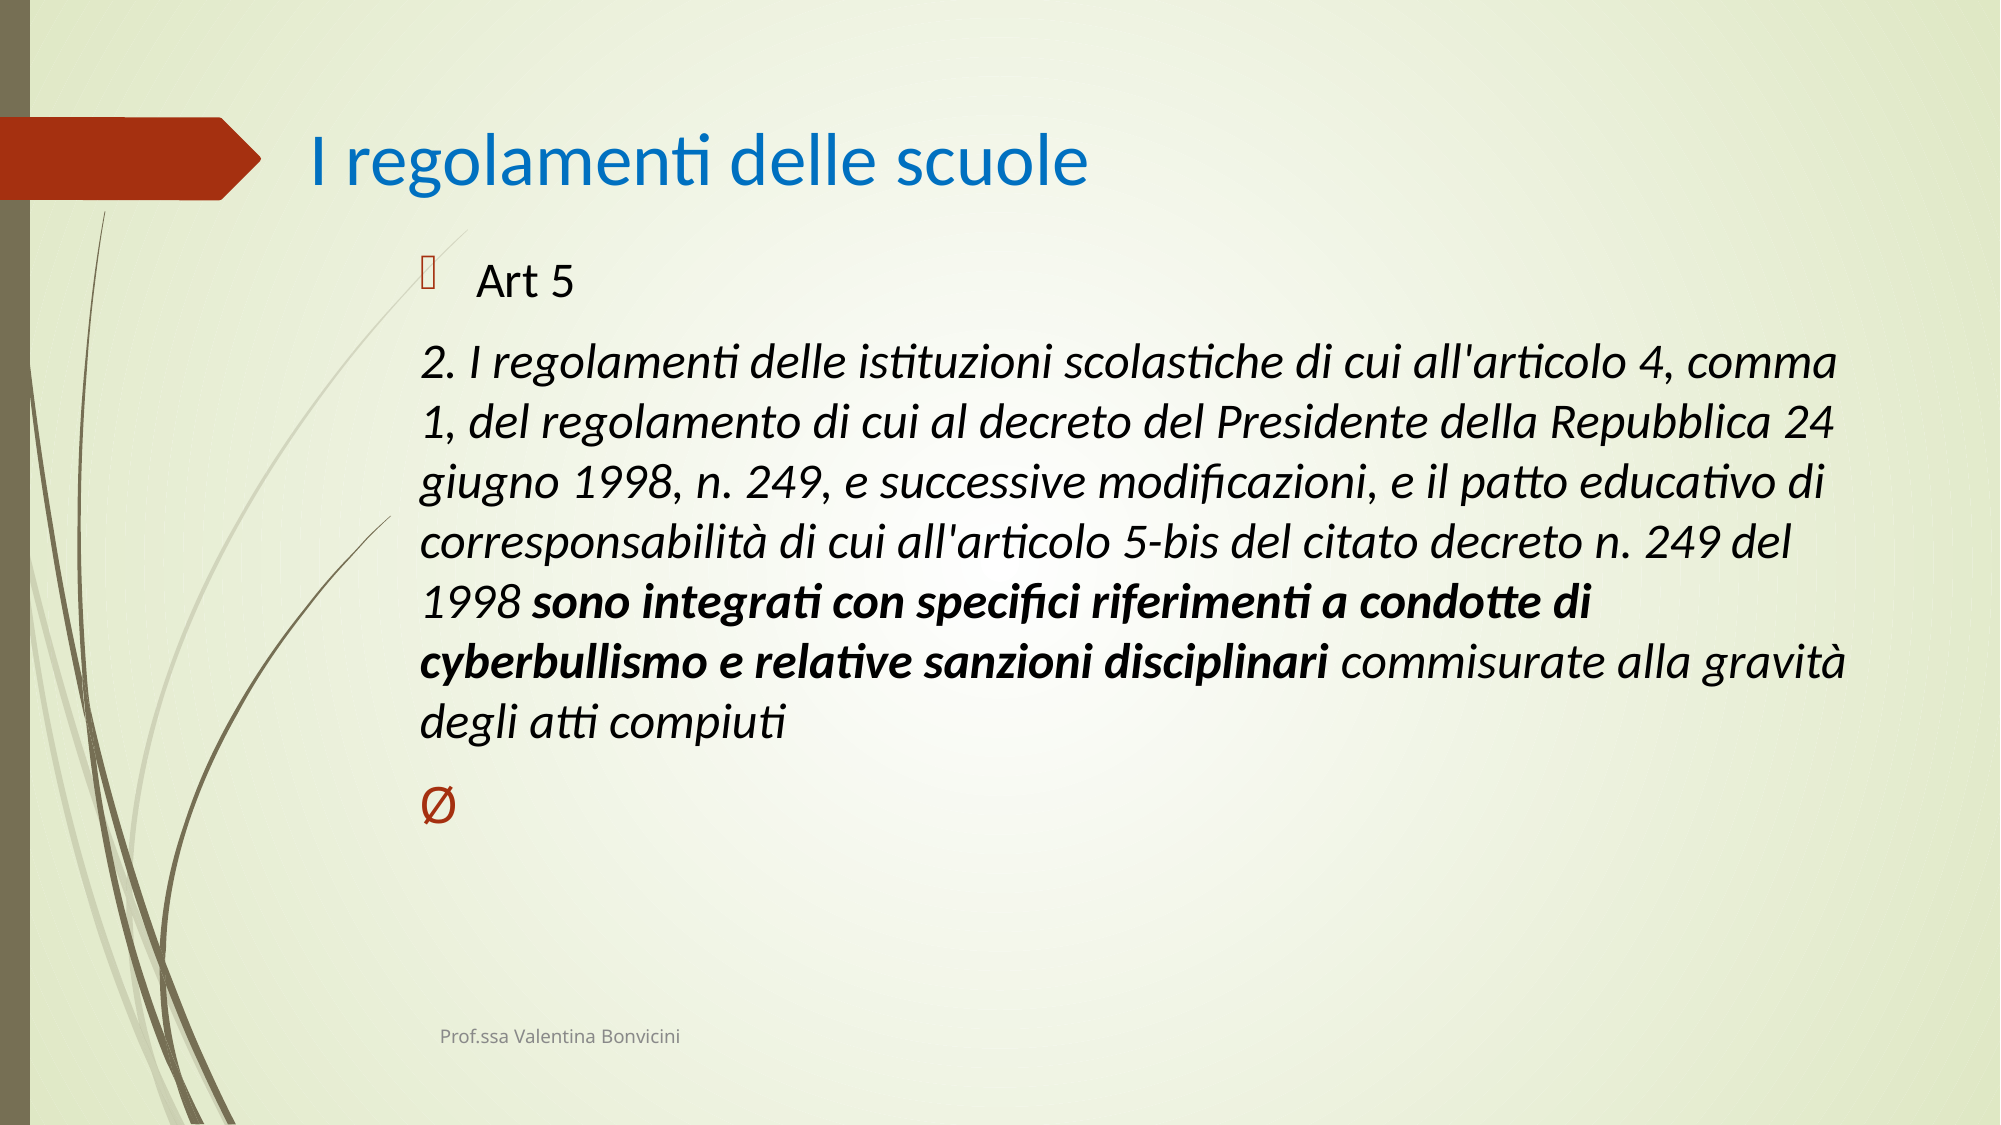

I regolamenti delle scuole
# Art 5
2. I regolamenti delle istituzioni scolastiche di cui all'articolo 4, comma 1, del regolamento di cui al decreto del Presidente della Repubblica 24 giugno 1998, n. 249, e successive modificazioni, e il patto educativo di corresponsabilità di cui all'articolo 5-bis del citato decreto n. 249 del 1998 sono integrati con specifici riferimenti a condotte di cyberbullismo e relative sanzioni disciplinari commisurate alla gravità degli atti compiuti
Prof.ssa Valentina Bonvicini